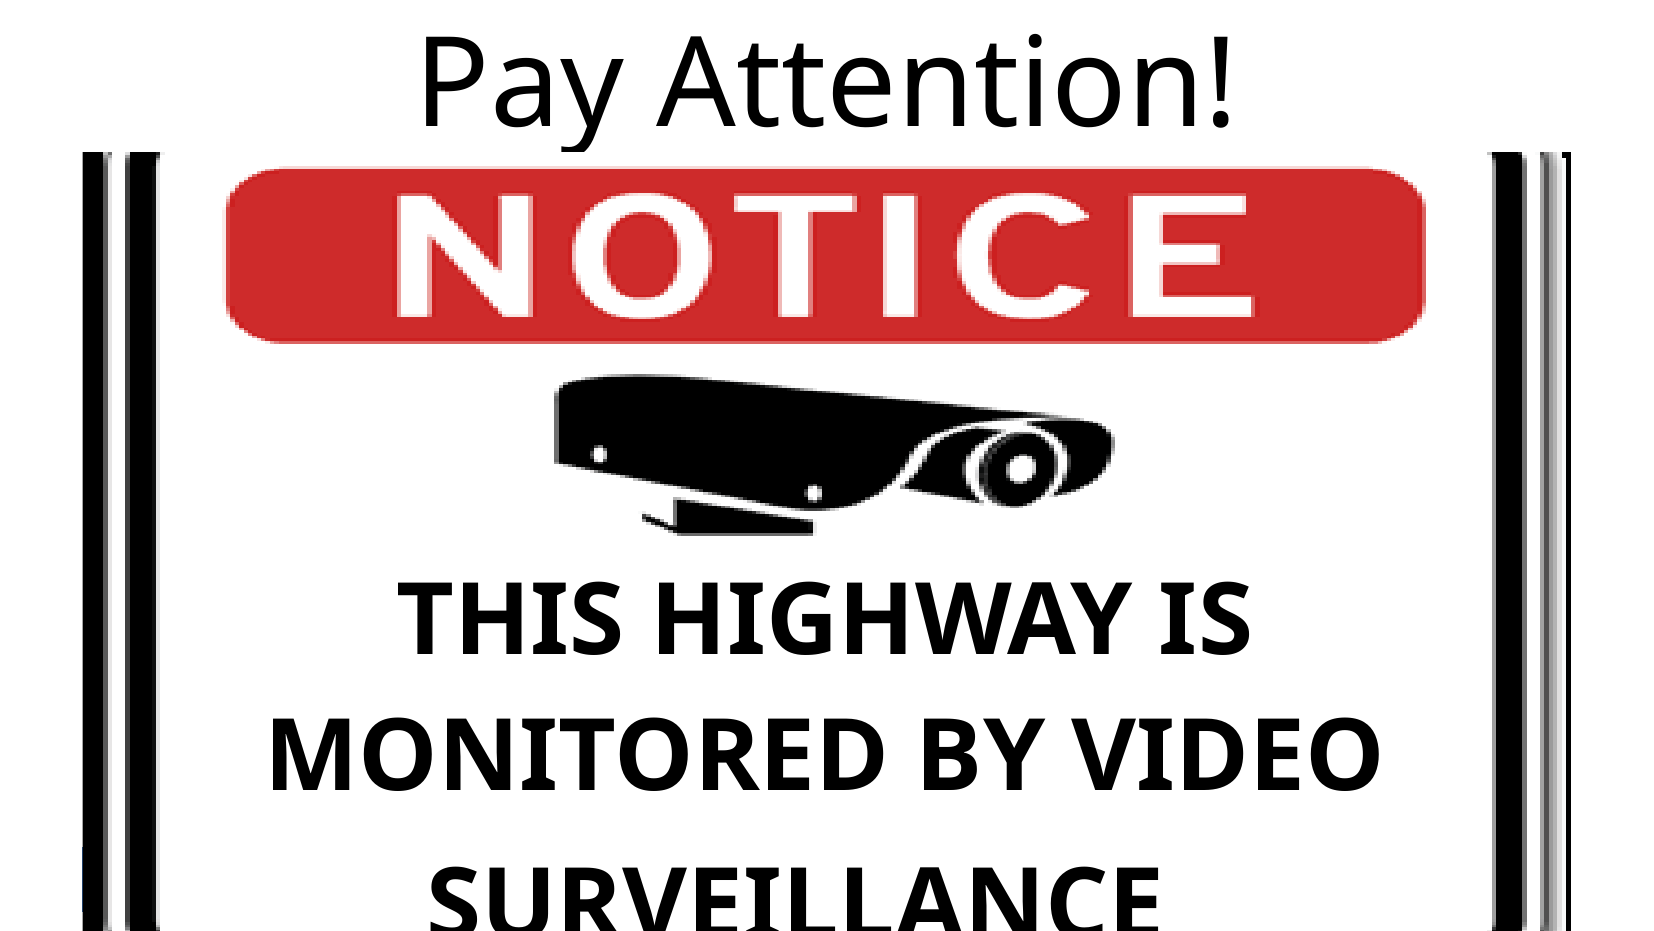

# Pay Attention!
THIS HIGHWAY IS
MONITORED BY VIDEO SURVEILLANCE